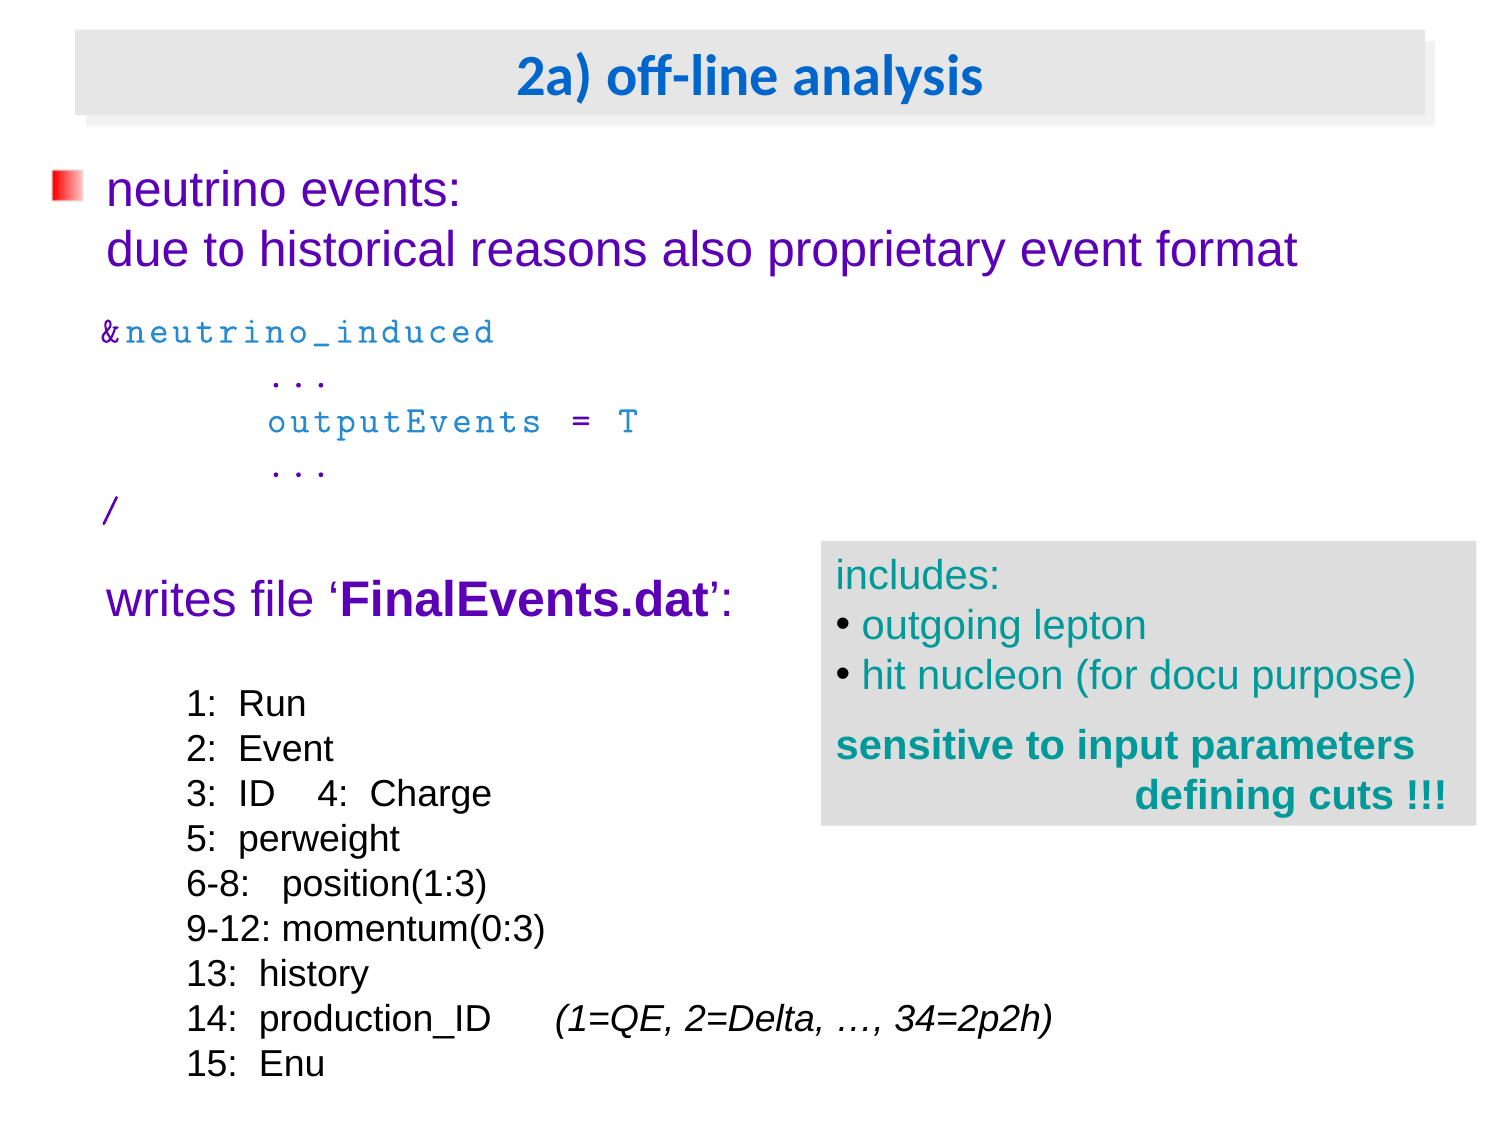

# 2a) off-line analysis
neutrino events:
due to historical reasons also proprietary event format
writes file ‘FinalEvents.dat’:
includes:
 outgoing lepton
 hit nucleon (for docu purpose)
sensitive to input parameters
 defining cuts !!!
1: Run
2: Event
3: ID 4: Charge
5: perweight
6-8: position(1:3)
9-12: momentum(0:3)
13: history
14: production_ID (1=QE, 2=Delta, …, 34=2p2h)
15: Enu